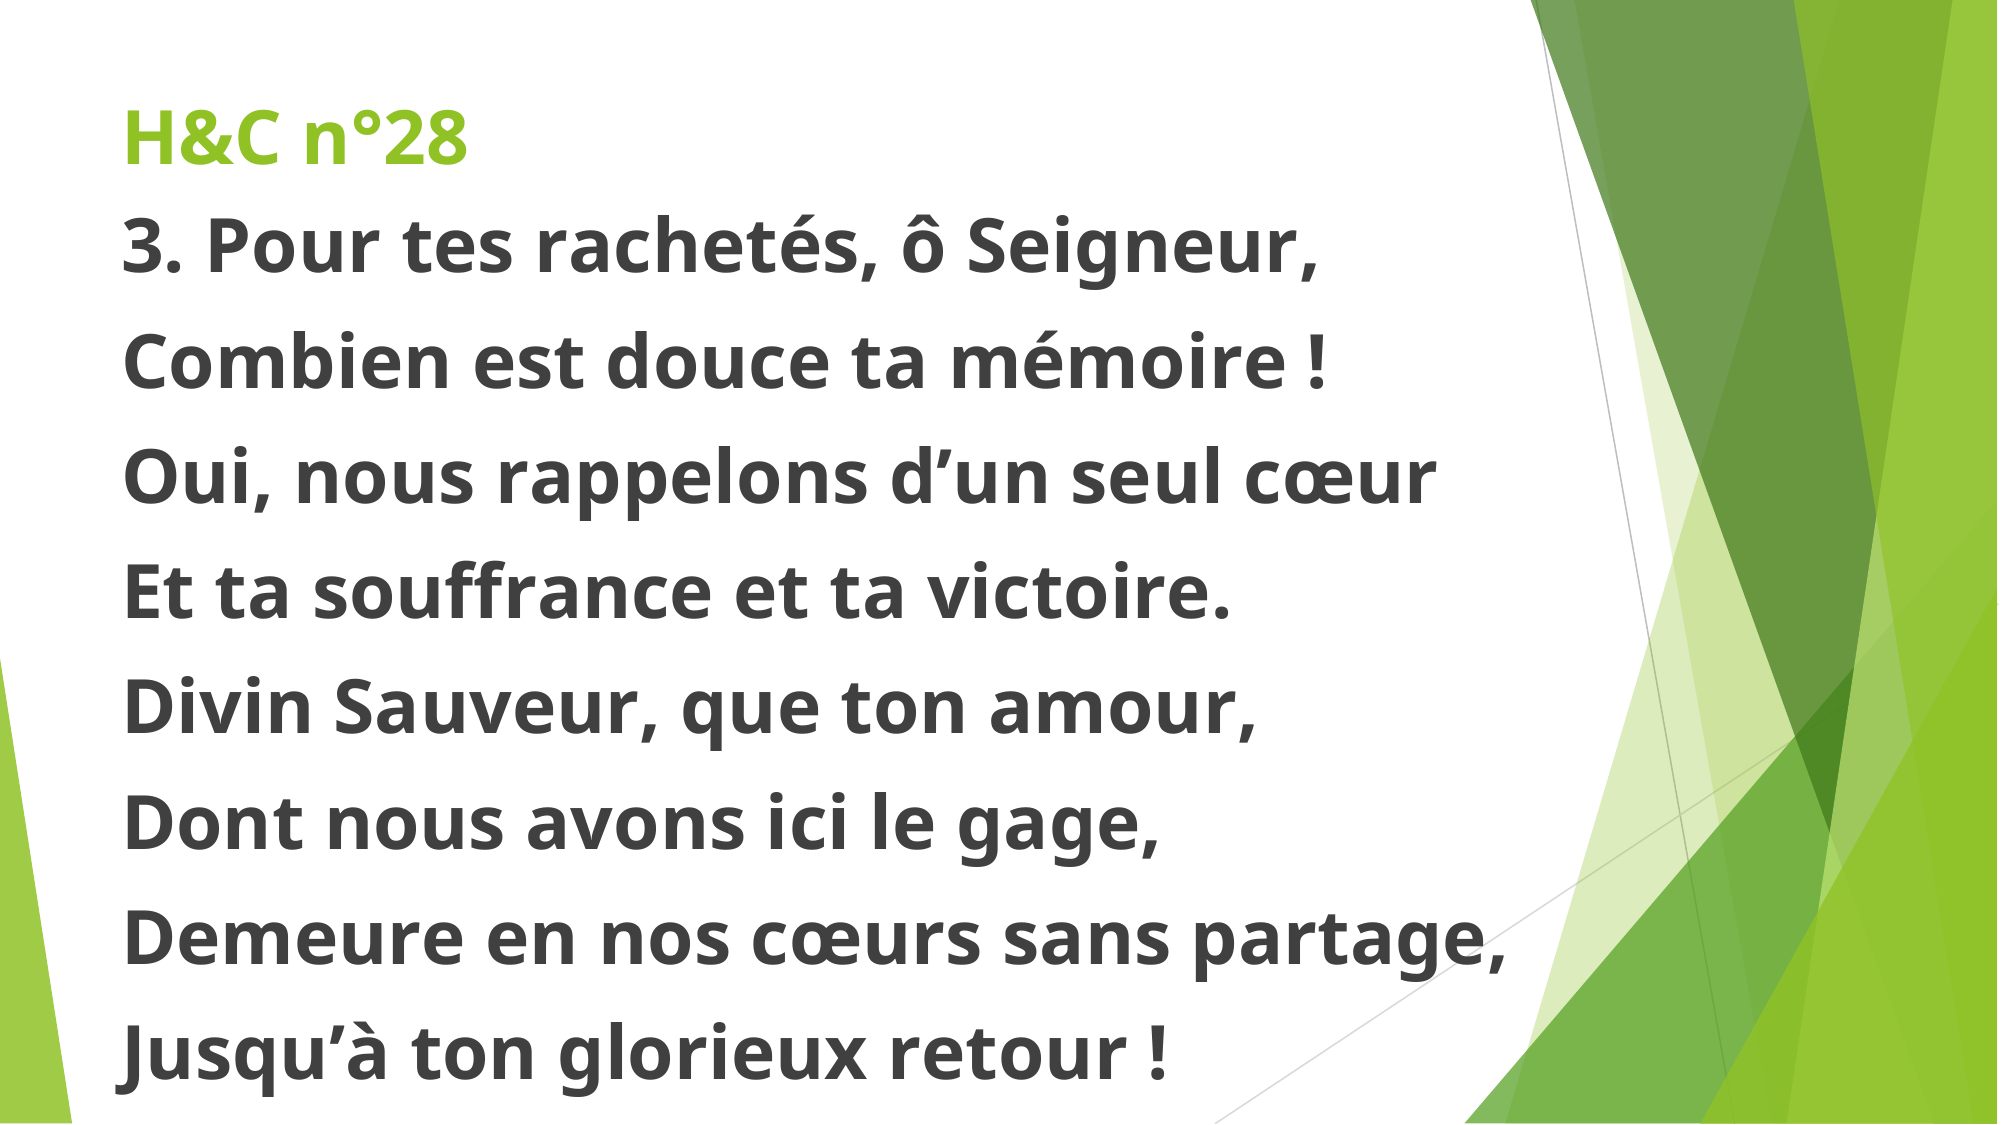

H&C n°28
3. Pour tes rachetés, ô Seigneur,
Combien est douce ta mémoire !
Oui, nous rappelons d’un seul cœur
Et ta souffrance et ta victoire.
Divin Sauveur, que ton amour,
Dont nous avons ici le gage,
Demeure en nos cœurs sans partage,
Jusqu’à ton glorieux retour !